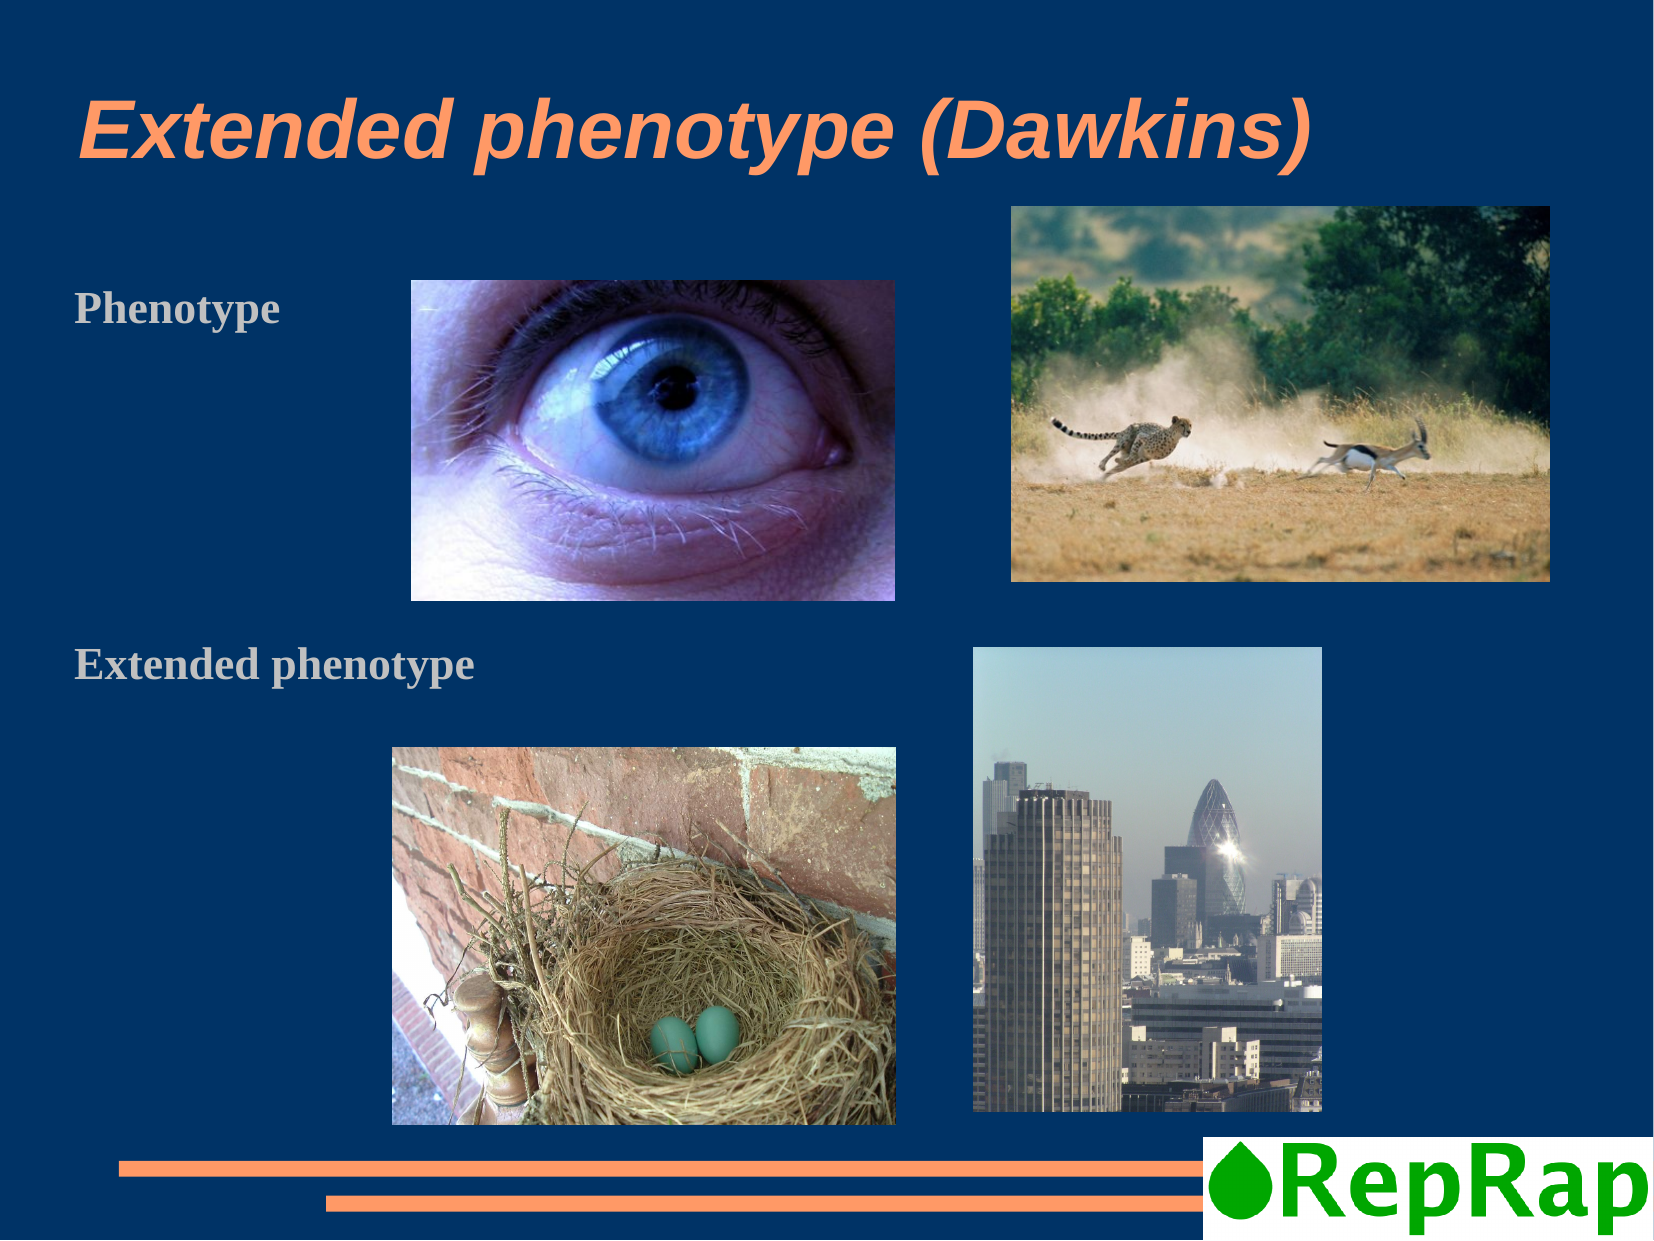

# Extended phenotype (Dawkins)
 Phenotype
 Extended phenotype